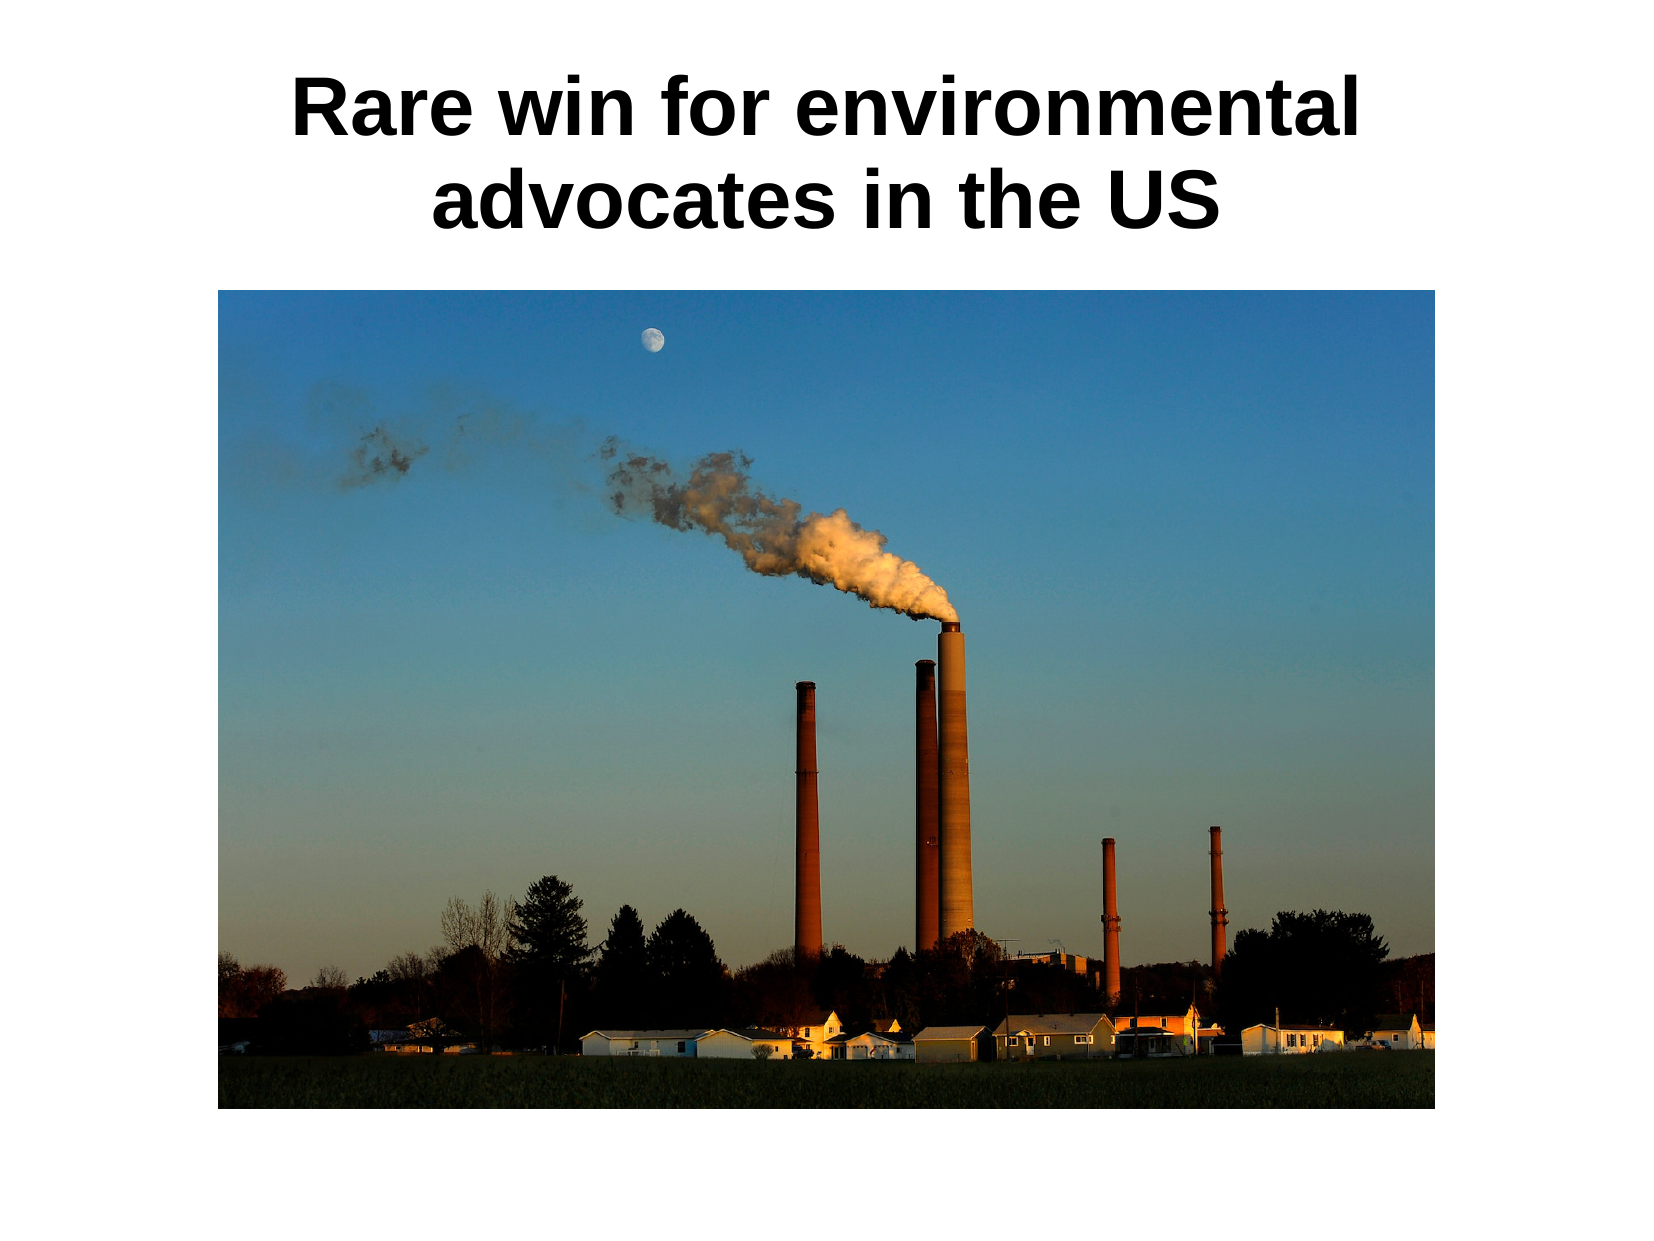

# Rare win for environmental advocates in the US